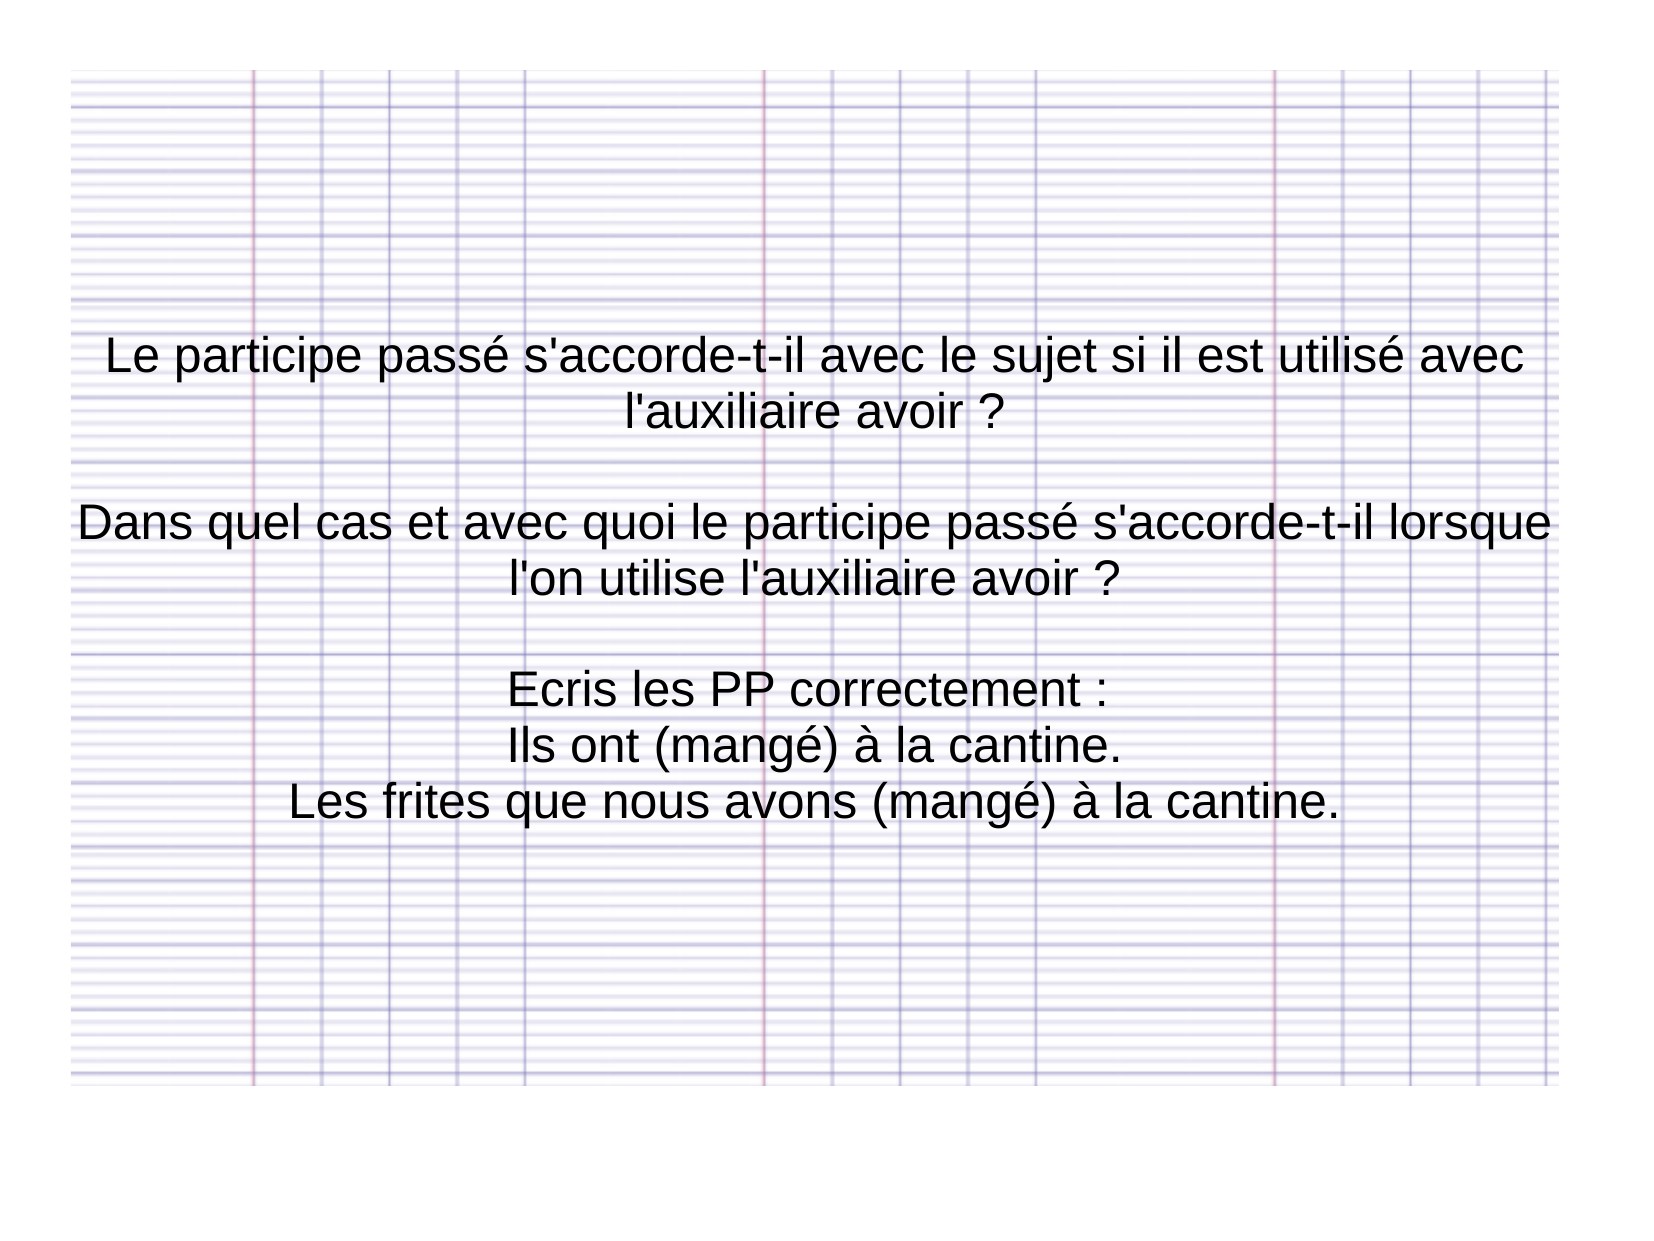

# Le participe passé s'accorde-t-il avec le sujet si il est utilisé avec l'auxiliaire avoir ?
Dans quel cas et avec quoi le participe passé s'accorde-t-il lorsque l'on utilise l'auxiliaire avoir ?
Ecris les PP correctement :
Ils ont (mangé) à la cantine.
Les frites que nous avons (mangé) à la cantine.